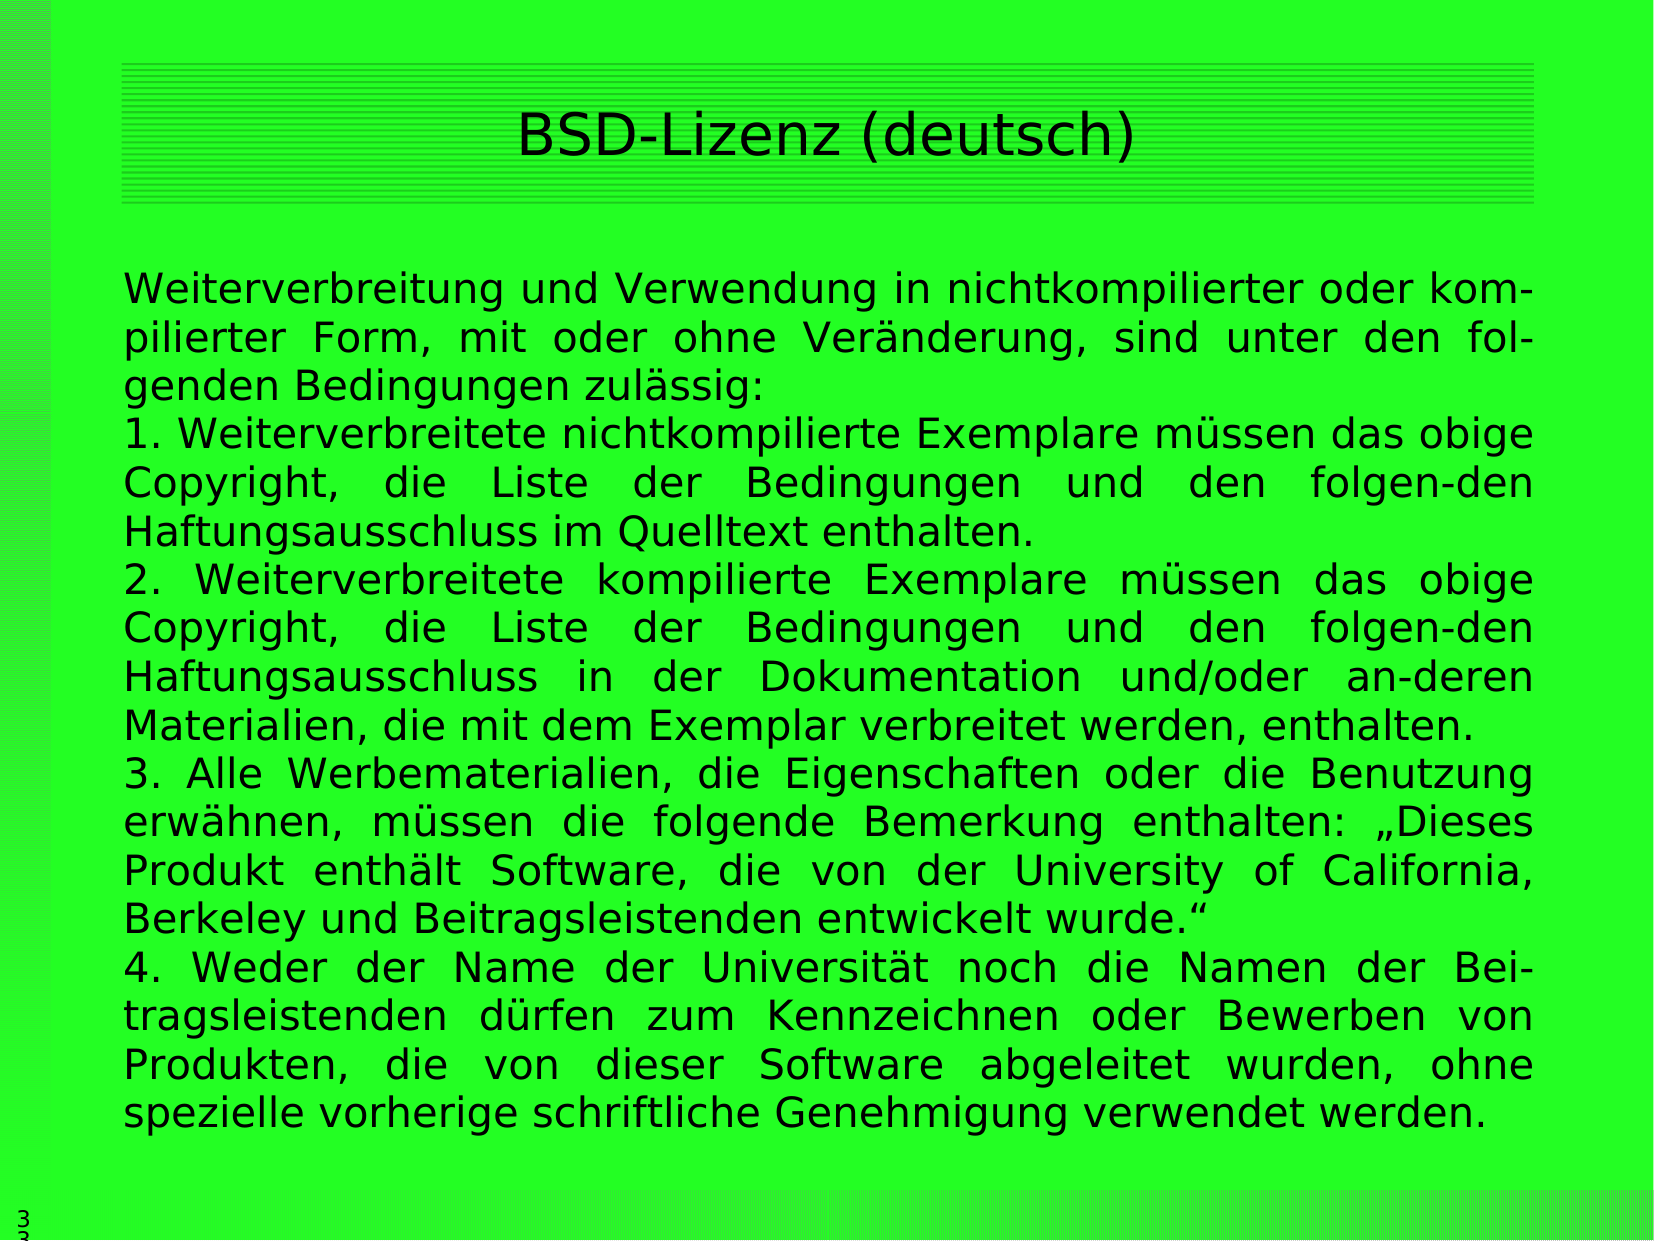

BSD-Lizenz (deutsch)
# Weiterverbreitung und Verwendung in nichtkompilierter oder kom-pilierter Form, mit oder ohne Veränderung, sind unter den fol-genden Bedingungen zulässig:
1. Weiterverbreitete nichtkompilierte Exemplare müssen das obige Copyright, die Liste der Bedingungen und den folgen-den Haftungsausschluss im Quelltext enthalten.
2. Weiterverbreitete kompilierte Exemplare müssen das obige Copyright, die Liste der Bedingungen und den folgen-den Haftungsausschluss in der Dokumentation und/oder an-deren Materialien, die mit dem Exemplar verbreitet werden, enthalten.
3. Alle Werbematerialien, die Eigenschaften oder die Benutzung erwähnen, müssen die folgende Bemerkung enthalten: „Dieses Produkt enthält Software, die von der University of California, Berkeley und Beitragsleistenden entwickelt wurde.“
4. Weder der Name der Universität noch die Namen der Bei-tragsleistenden dürfen zum Kennzeichnen oder Bewerben von Produkten, die von dieser Software abgeleitet wurden, ohne spezielle vorherige schriftliche Genehmigung verwendet werden.